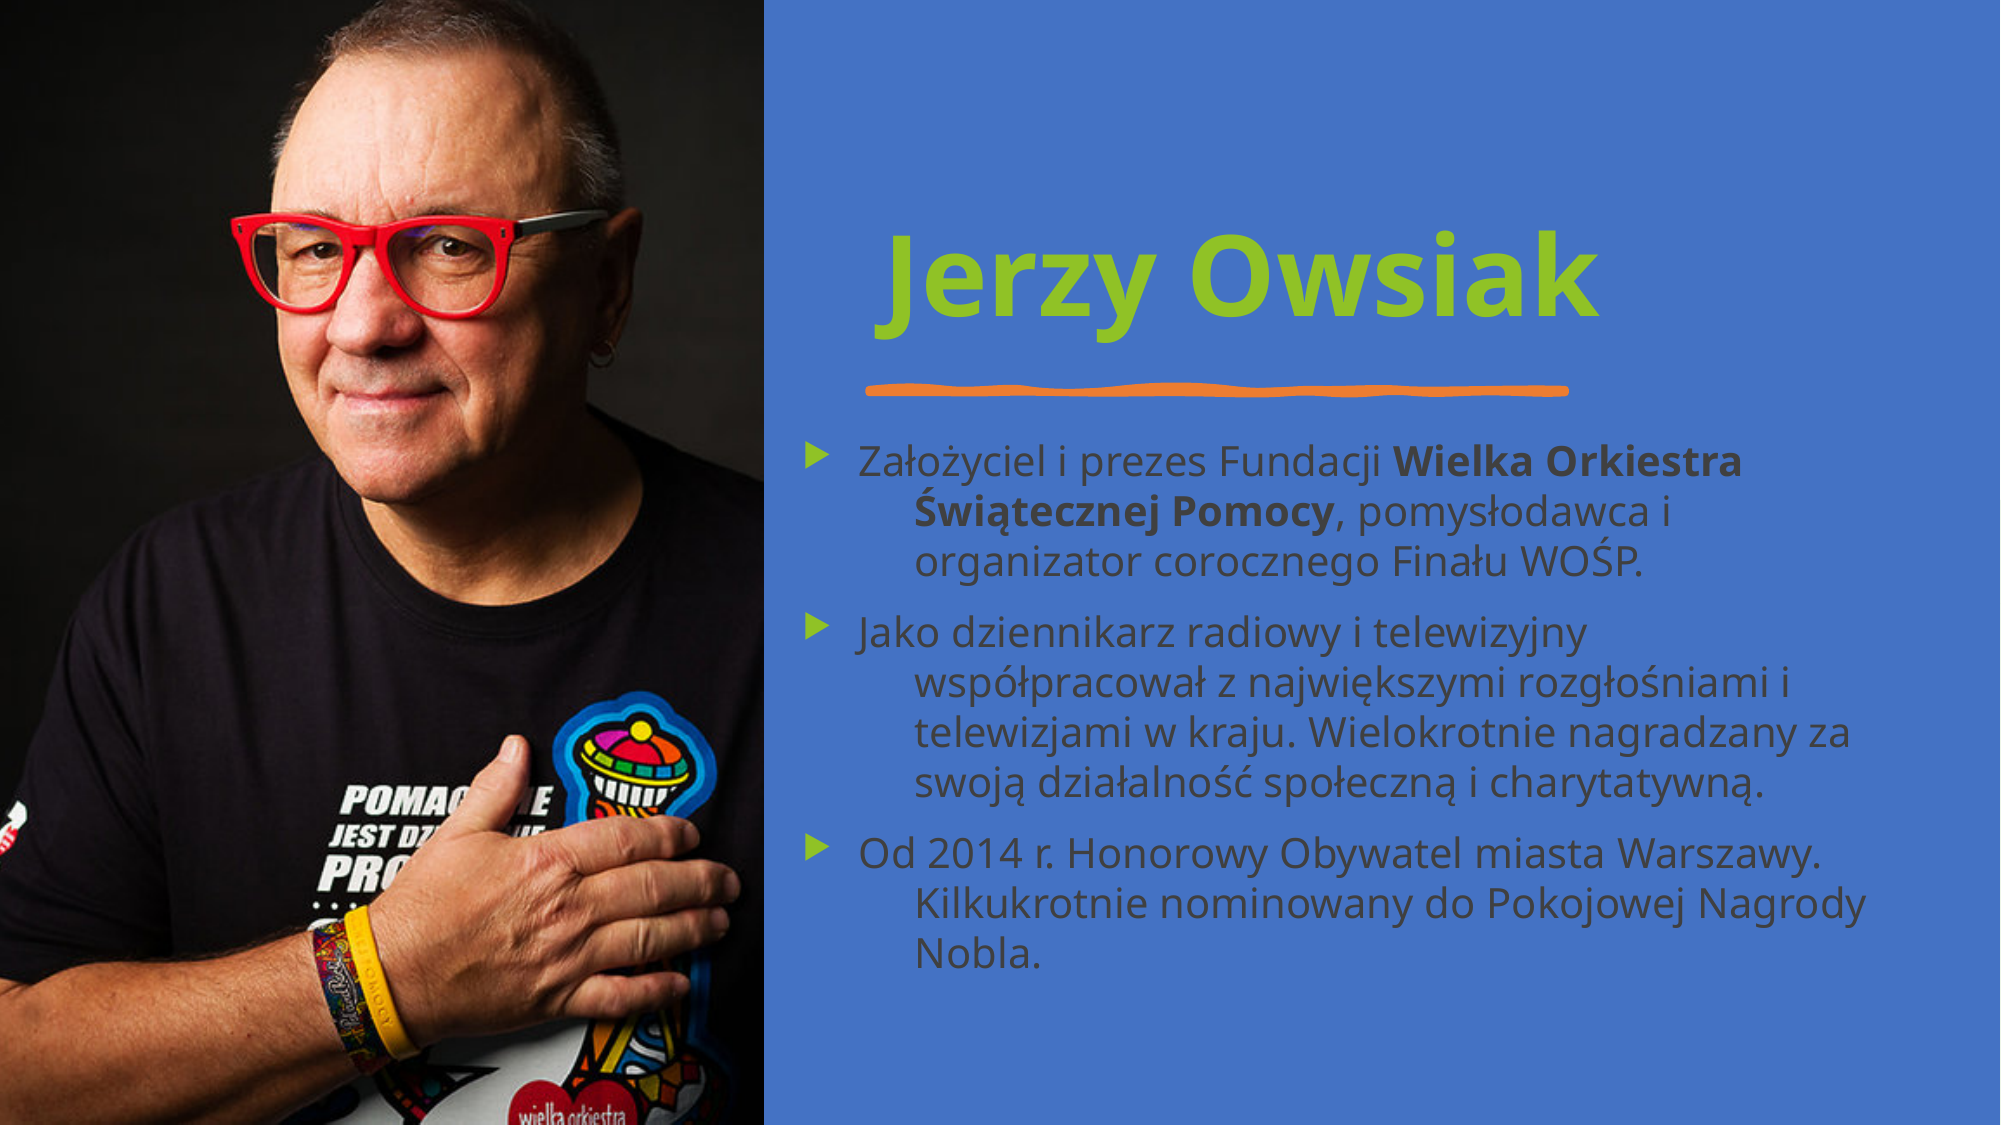

# Jerzy Owsiak
Założyciel i prezes Fundacji Wielka Orkiestra Świątecznej Pomocy, pomysłodawca i organizator corocznego Finału WOŚP.
Jako dziennikarz radiowy i telewizyjny współpracował z największymi rozgłośniami i telewizjami w kraju. Wielokrotnie nagradzany za swoją działalność społeczną i charytatywną.
Od 2014 r. Honorowy Obywatel miasta Warszawy. Kilkukrotnie nominowany do Pokojowej Nagrody Nobla.